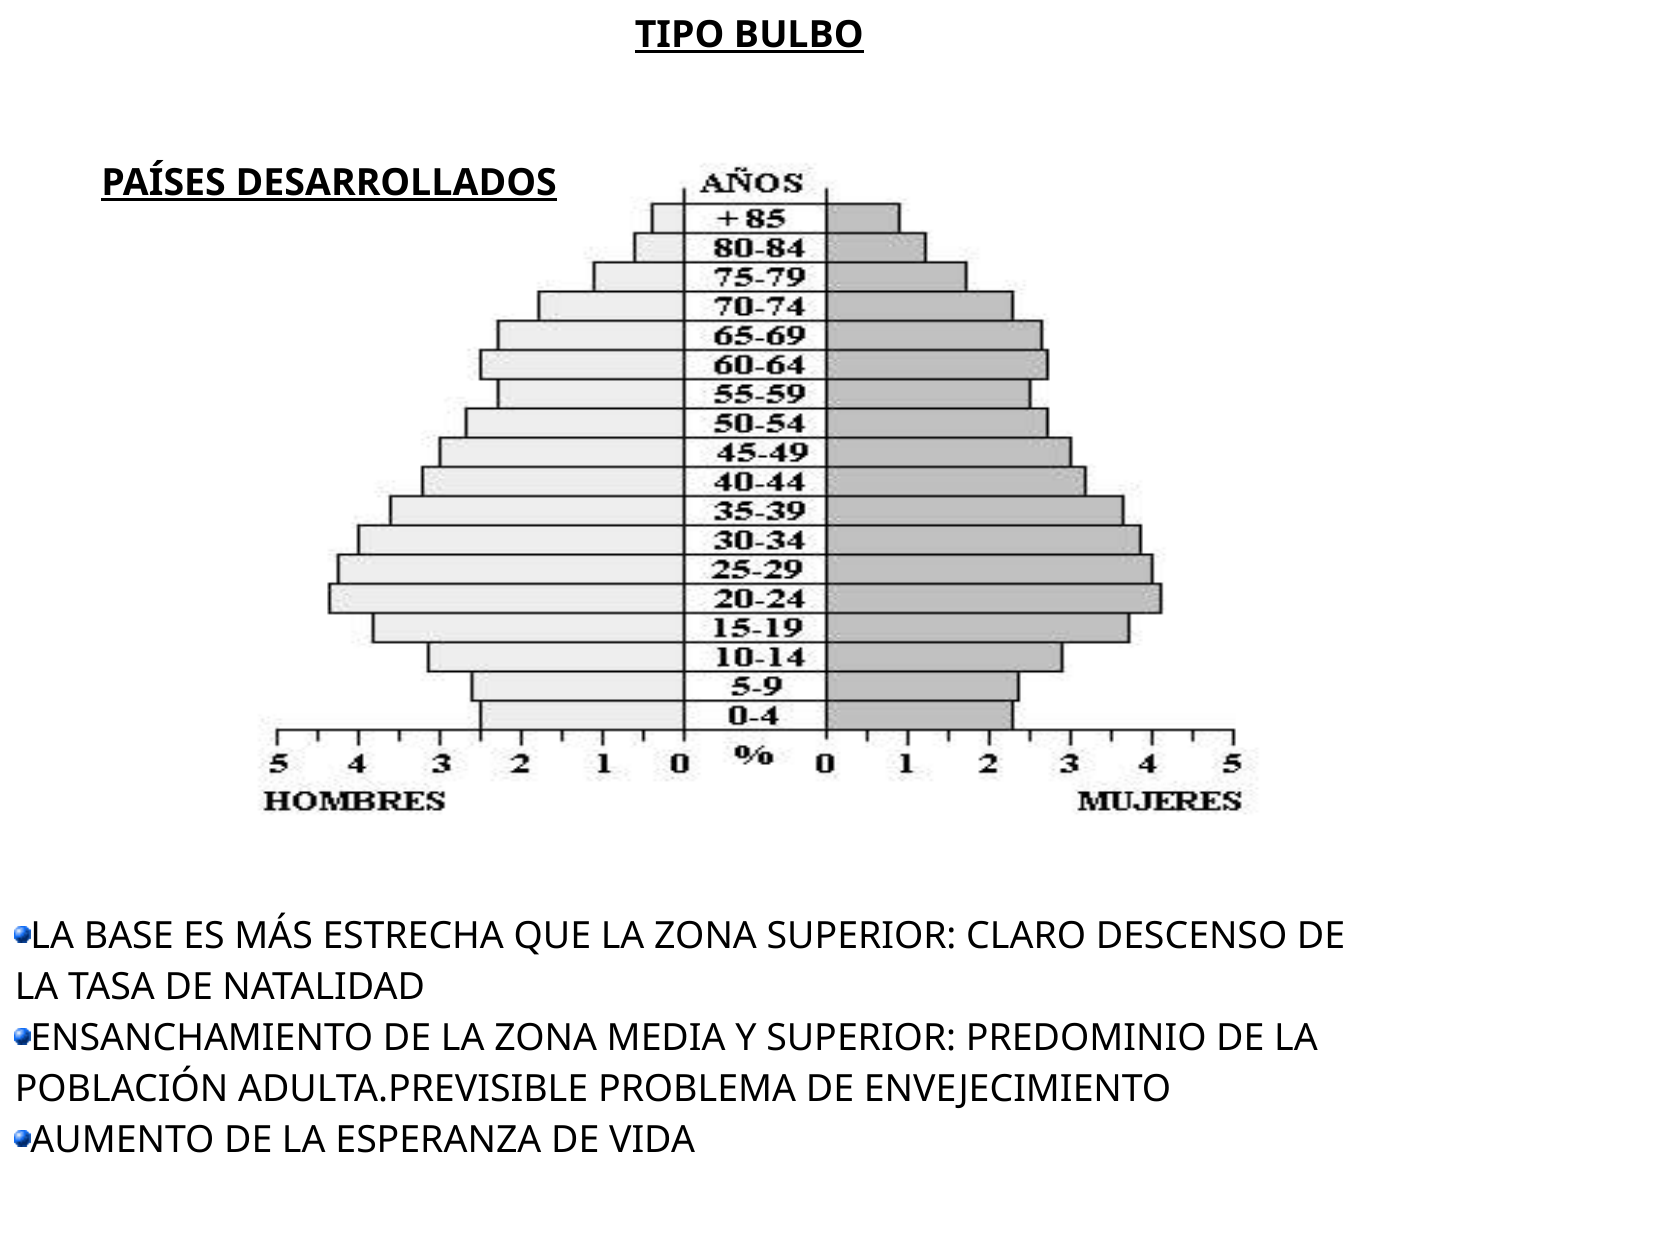

TIPO BULBO
PAÍSES DESARROLLADOS
LA BASE ES MÁS ESTRECHA QUE LA ZONA SUPERIOR: CLARO DESCENSO DE
LA TASA DE NATALIDAD
ENSANCHAMIENTO DE LA ZONA MEDIA Y SUPERIOR: PREDOMINIO DE LA
POBLACIÓN ADULTA.PREVISIBLE PROBLEMA DE ENVEJECIMIENTO
AUMENTO DE LA ESPERANZA DE VIDA